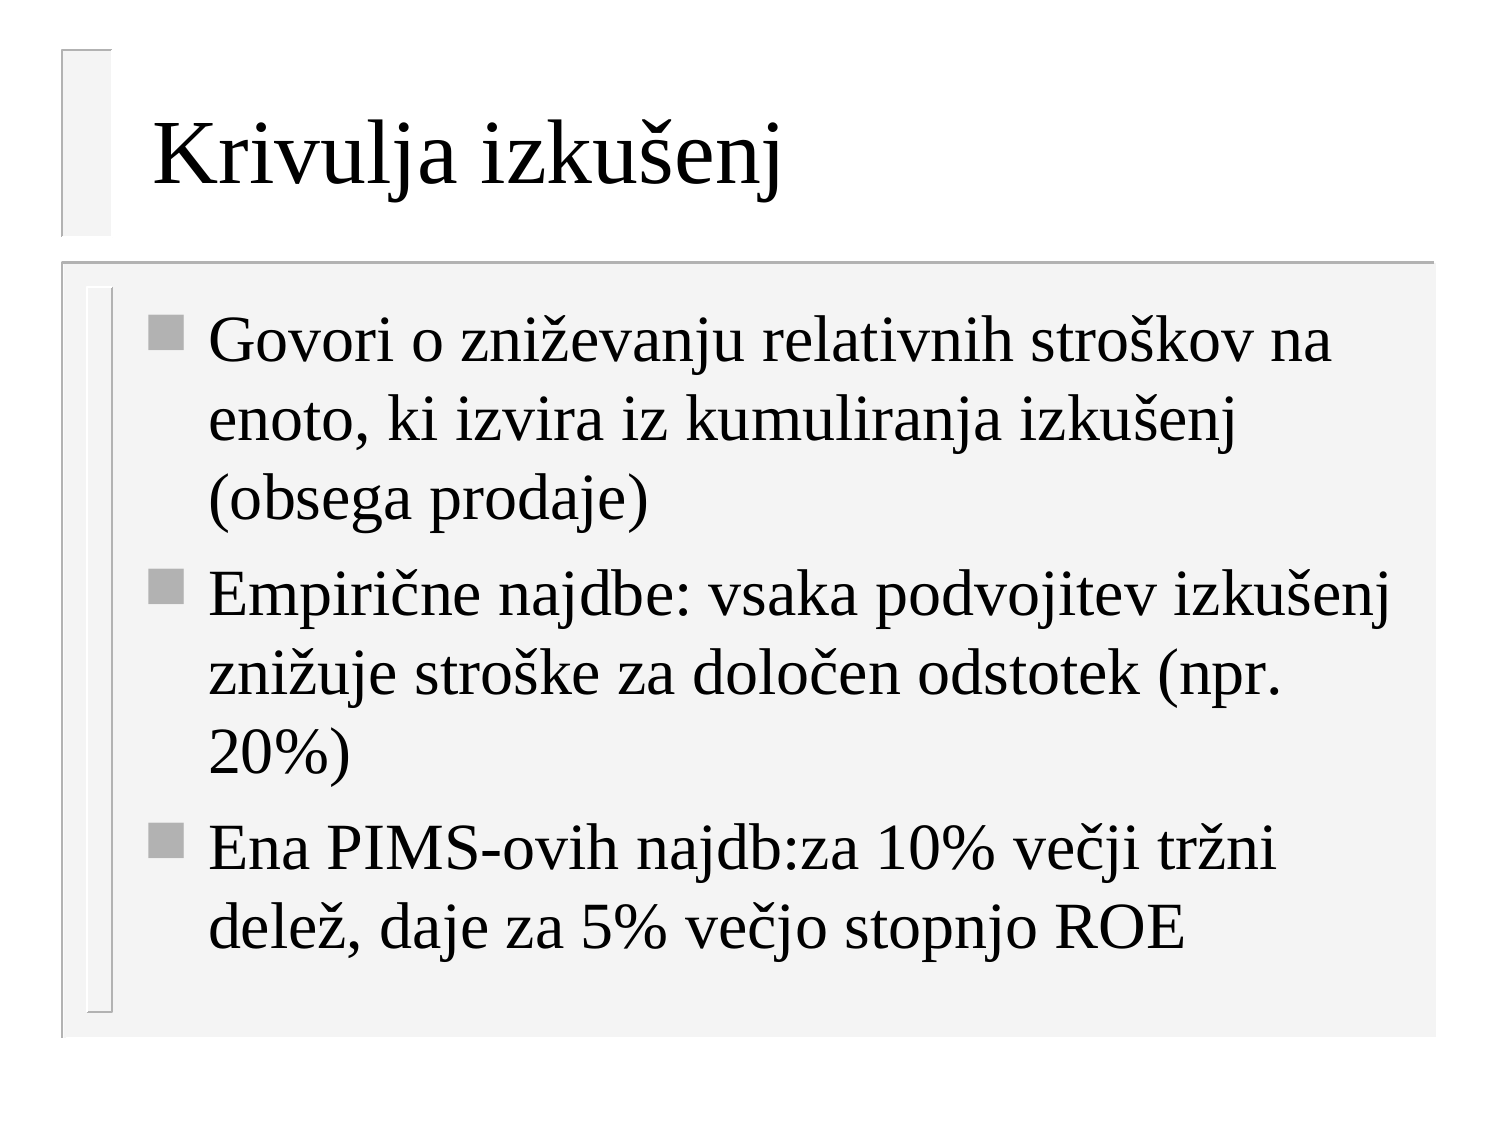

# Krivulja izkušenj
Govori o zniževanju relativnih stroškov na enoto, ki izvira iz kumuliranja izkušenj (obsega prodaje)
Empirične najdbe: vsaka podvojitev izkušenj znižuje stroške za določen odstotek (npr. 20%)
Ena PIMS-ovih najdb:za 10% večji tržni delež, daje za 5% večjo stopnjo ROE